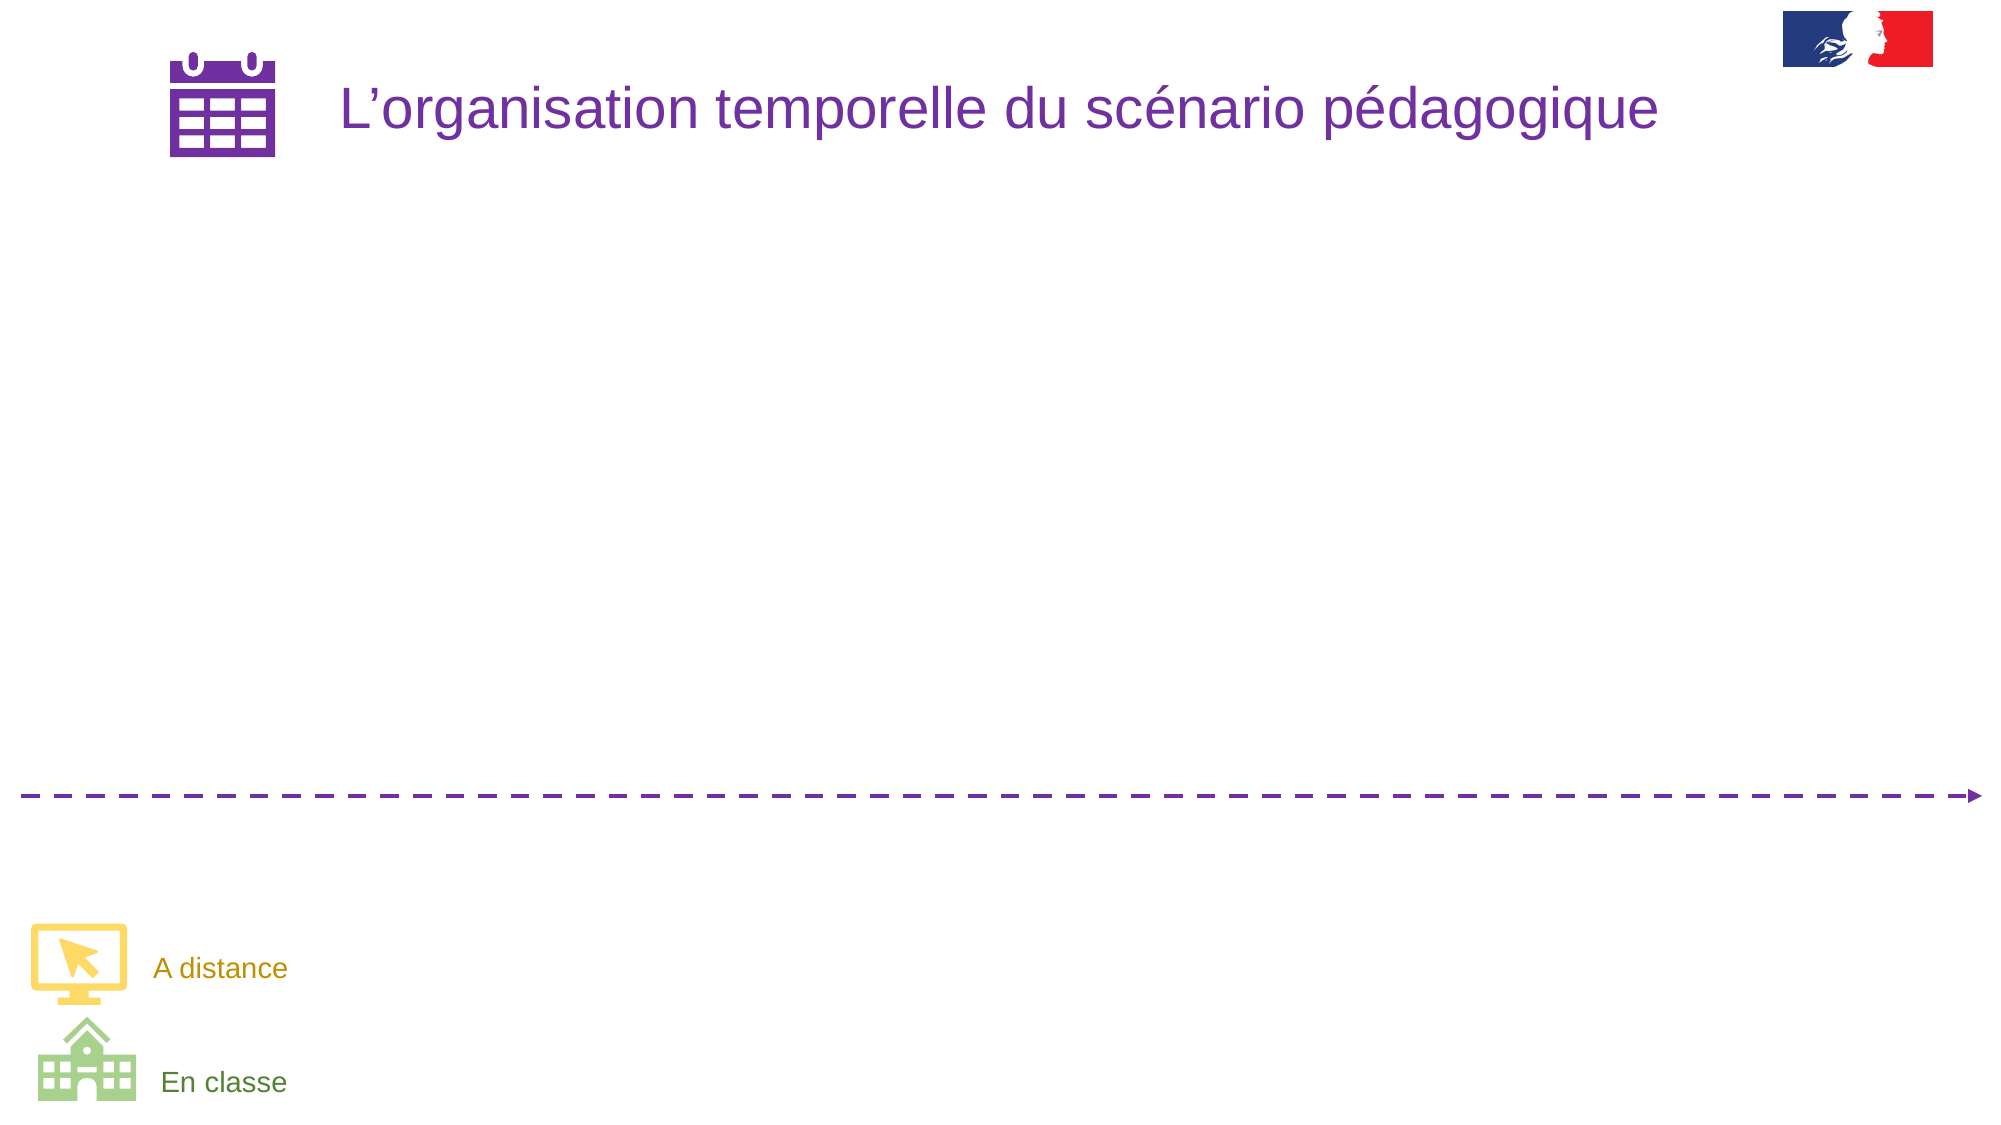

L’organisation temporelle du scénario pédagogique
A distance
En classe